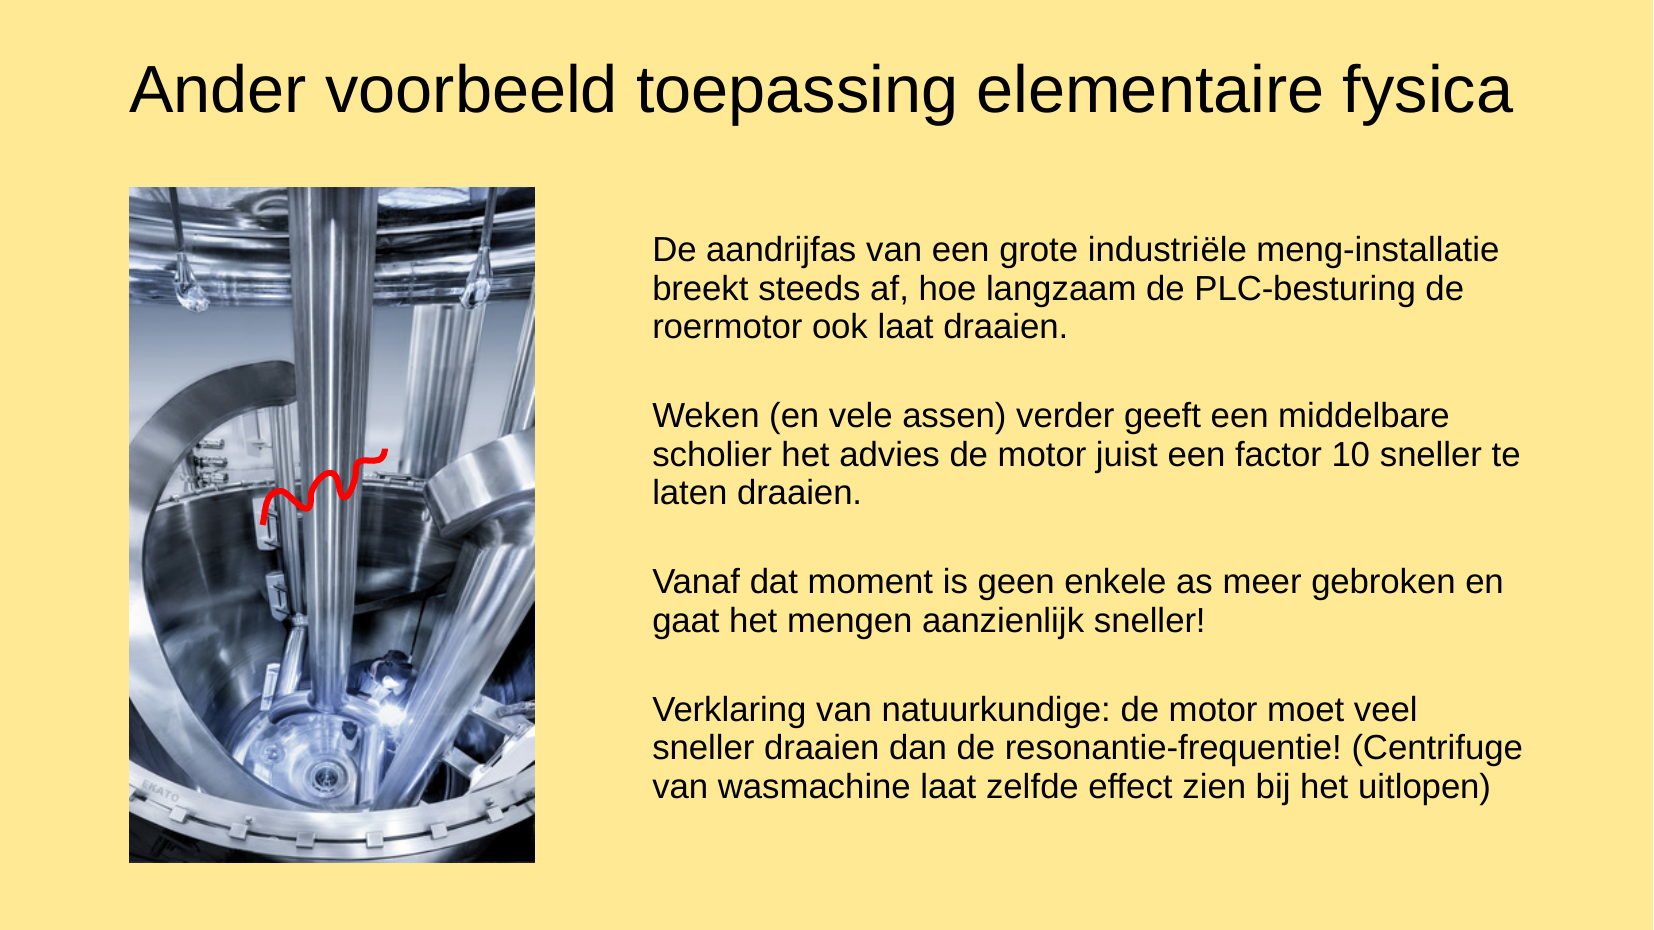

# Ander voorbeeld toepassing elementaire fysica
De aandrijfas van een grote industriële meng-installatie breekt steeds af, hoe langzaam de PLC-besturing de roermotor ook laat draaien.
Weken (en vele assen) verder geeft een middelbare scholier het advies de motor juist een factor 10 sneller te laten draaien.
Vanaf dat moment is geen enkele as meer gebroken en gaat het mengen aanzienlijk sneller!
Verklaring van natuurkundige: de motor moet veel sneller draaien dan de resonantie-frequentie! (Centrifuge van wasmachine laat zelfde effect zien bij het uitlopen)